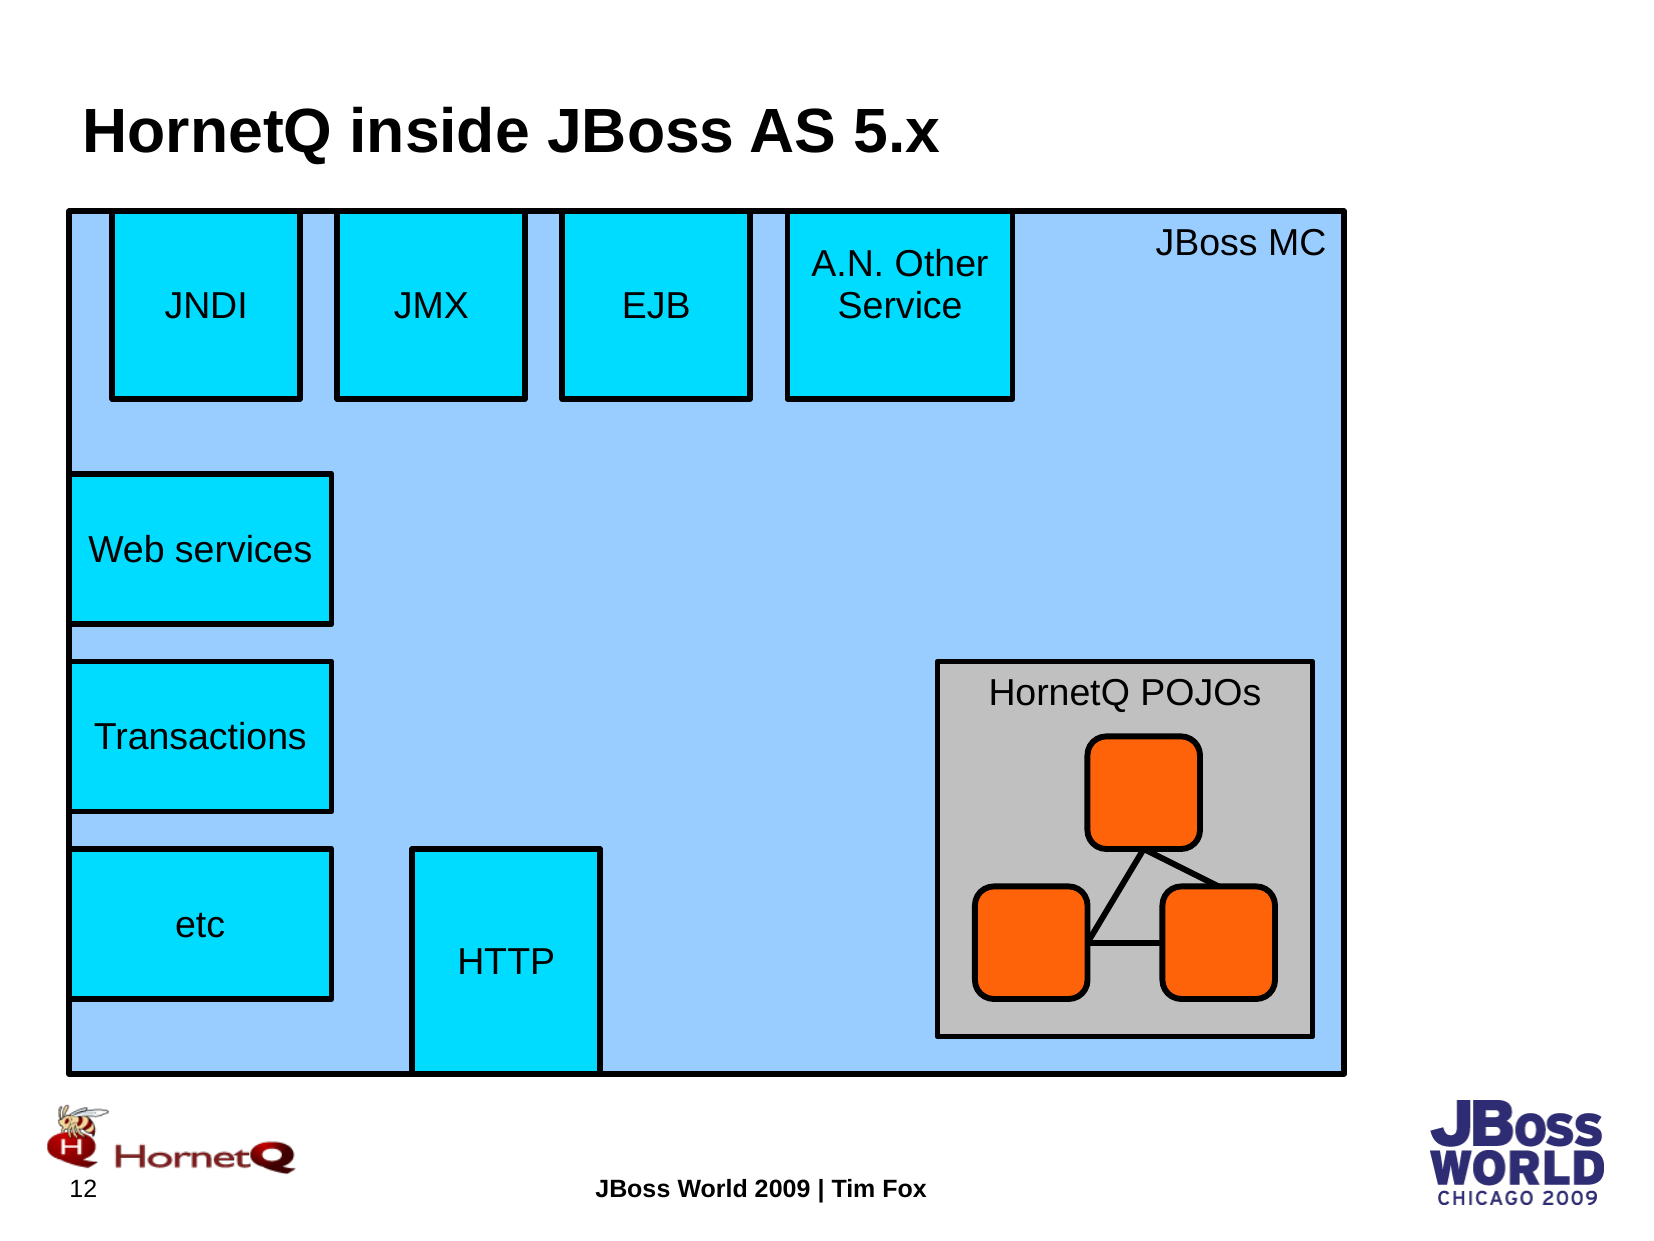

# HornetQ inside JBoss AS 5.x
JBoss MC
JMX
EJB
A.N. Other
Service
JNDI
Web services
Transactions
HornetQ POJOs
etc
HTTP